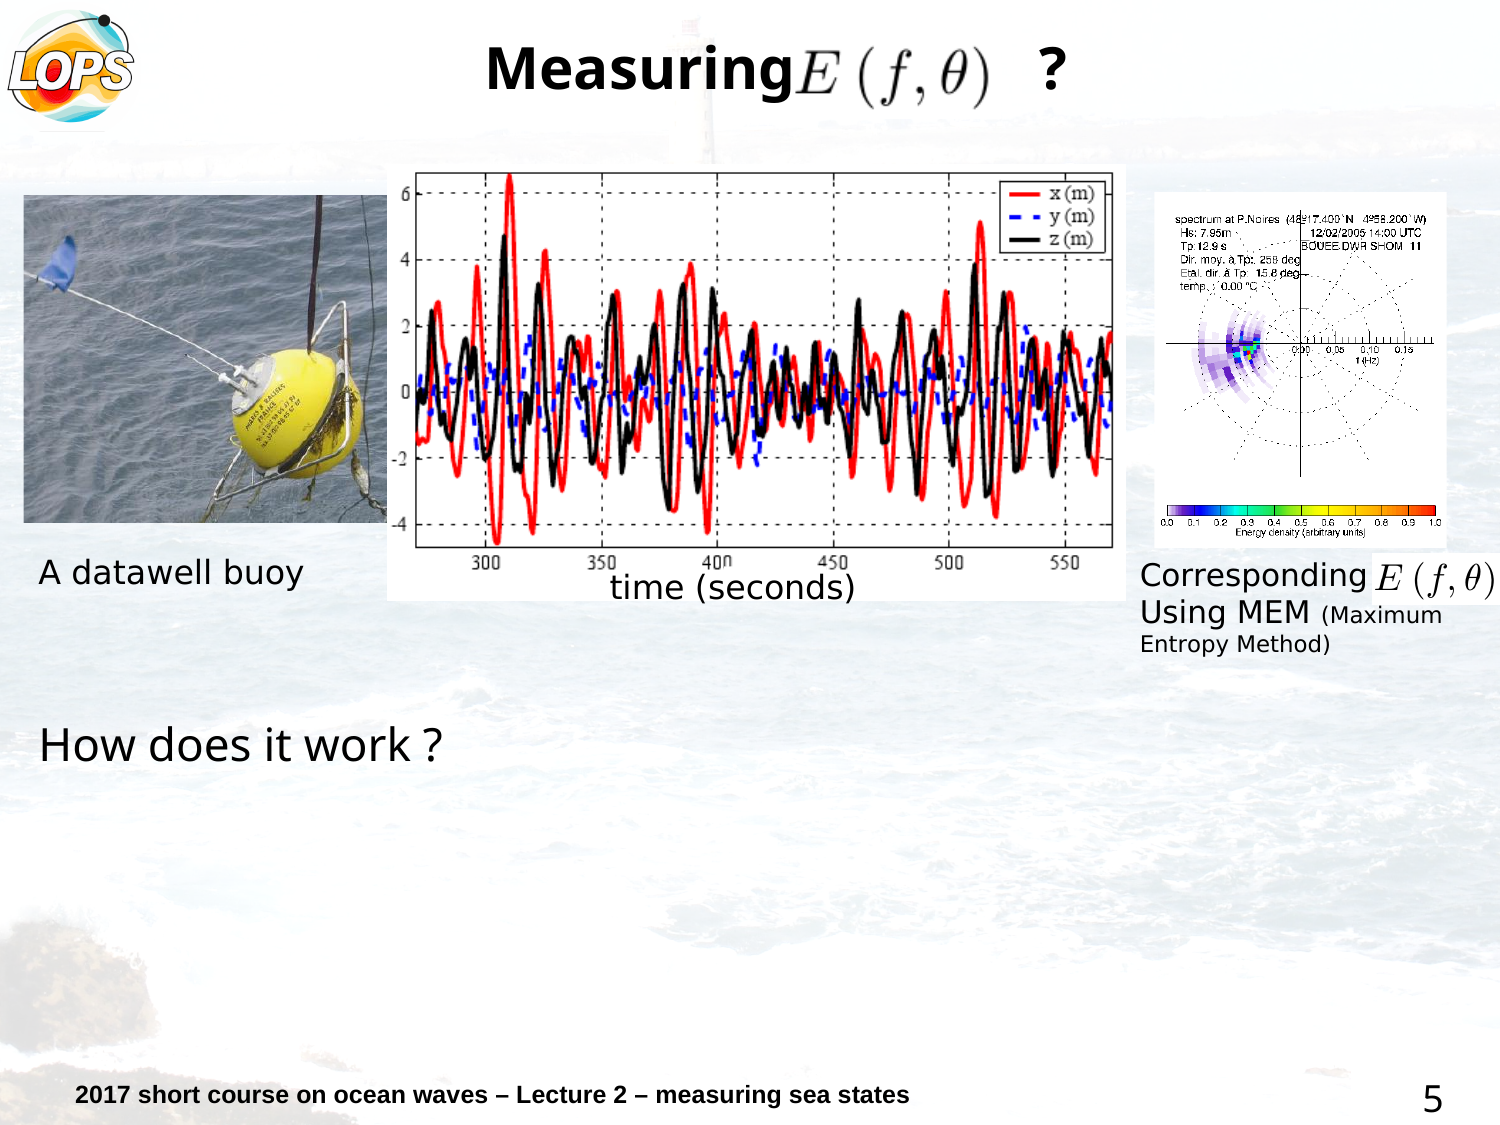

Measuring  ?
How does it work ?
A datawell buoy
Corresponding
Using MEM (Maximum
Entropy Method)
time (seconds)
5